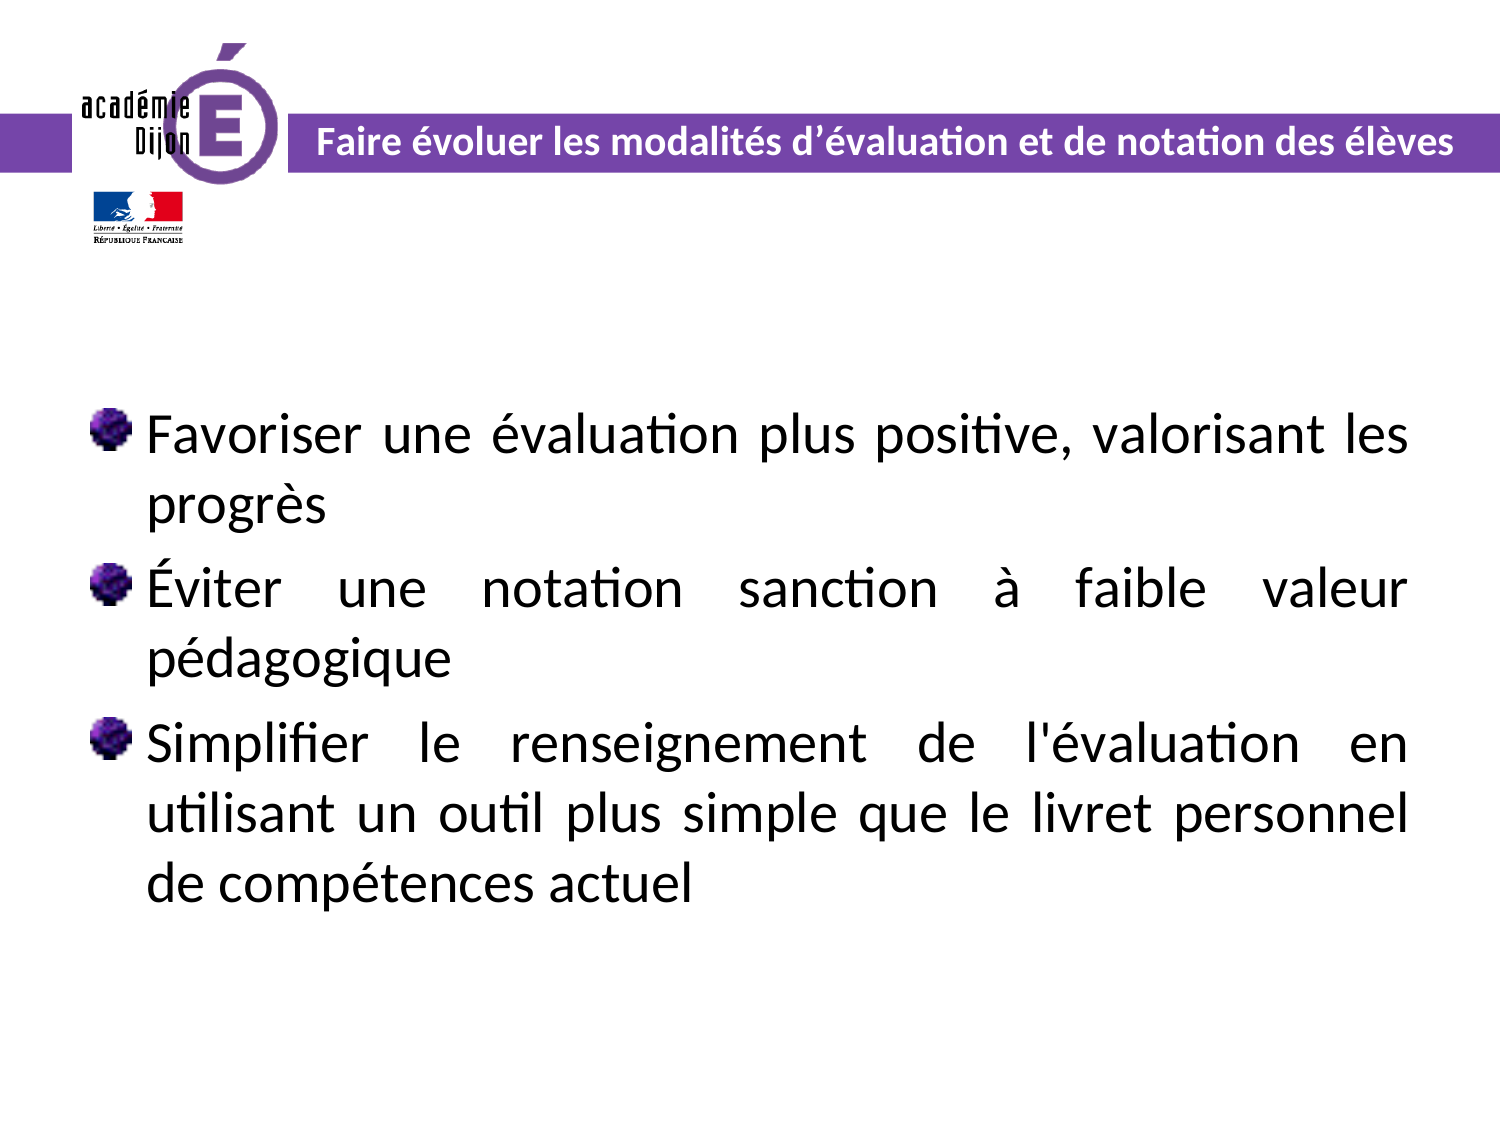

Faire évoluer les modalités d’évaluation et de notation des élèves
Favoriser une évaluation plus positive, valorisant les progrès
Éviter une notation sanction à faible valeur pédagogique
Simplifier le renseignement de l'évaluation en utilisant un outil plus simple que le livret personnel de compétences actuel